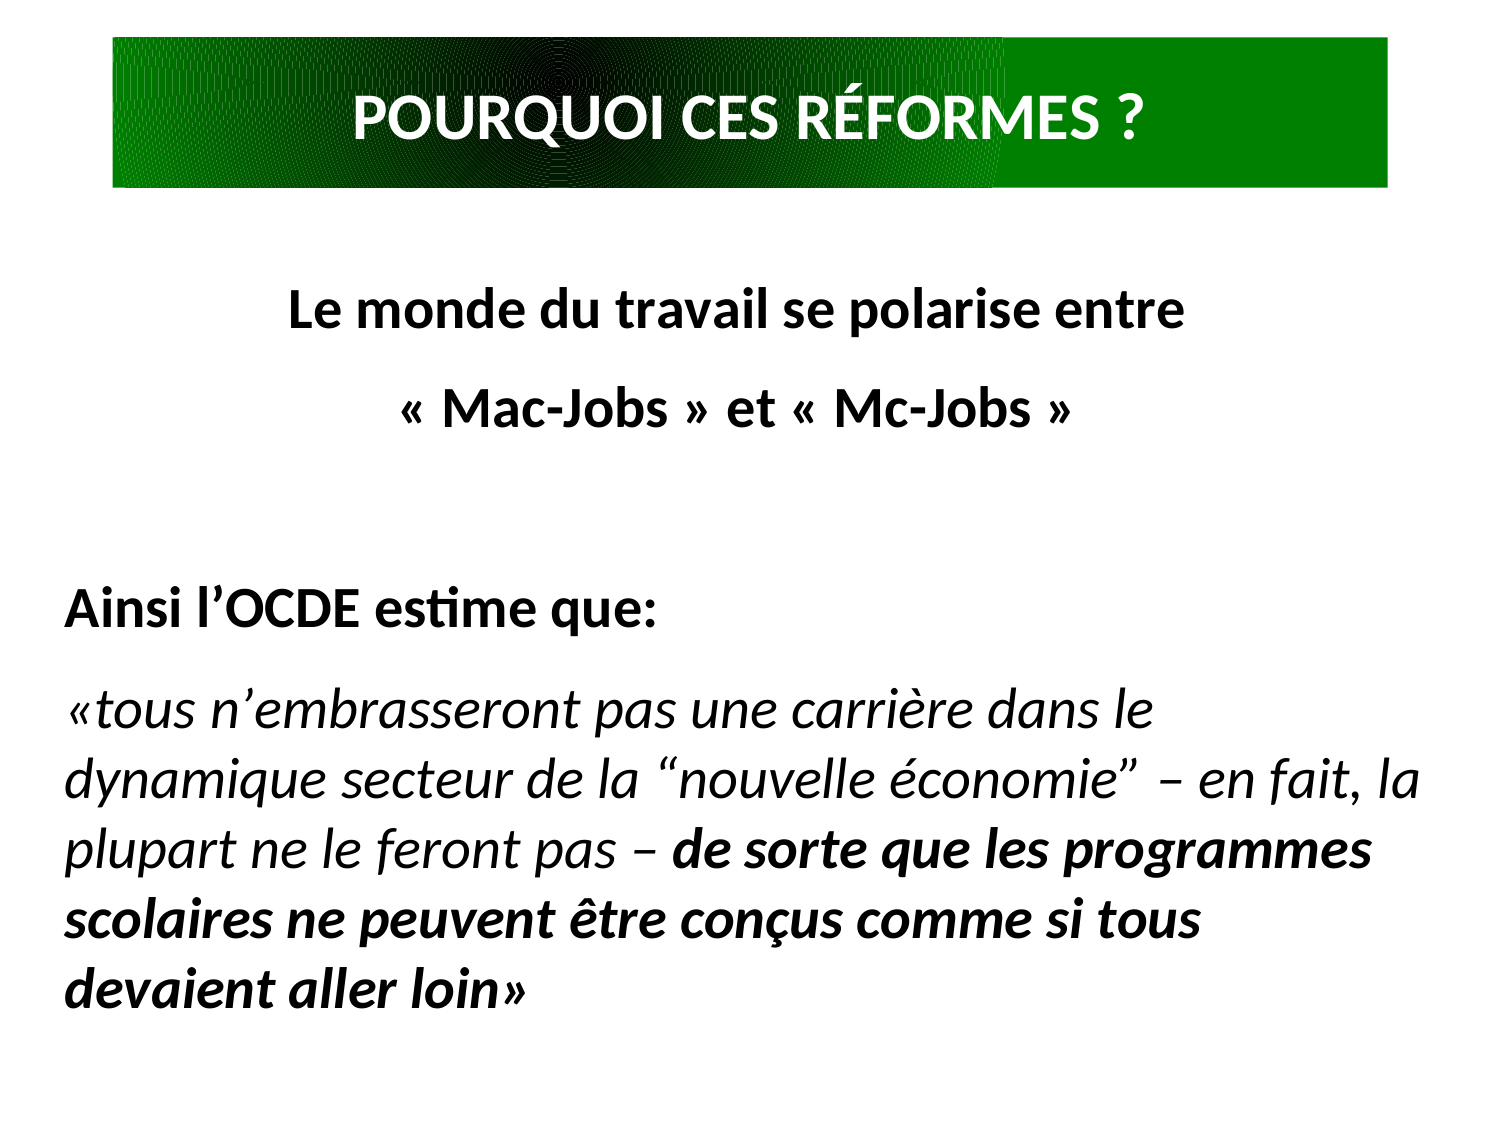

# POURQUOI CES RÉFORMES ?
Le monde du travail se polarise entre
« Mac-Jobs » et « Mc-Jobs »
Ainsi l’OCDE estime que:
«tous n’embrasseront pas une carrière dans le dynamique secteur de la “nouvelle économie” – en fait, la plupart ne le feront pas – de sorte que les programmes scolaires ne peuvent être conçus comme si tous devaient aller loin»